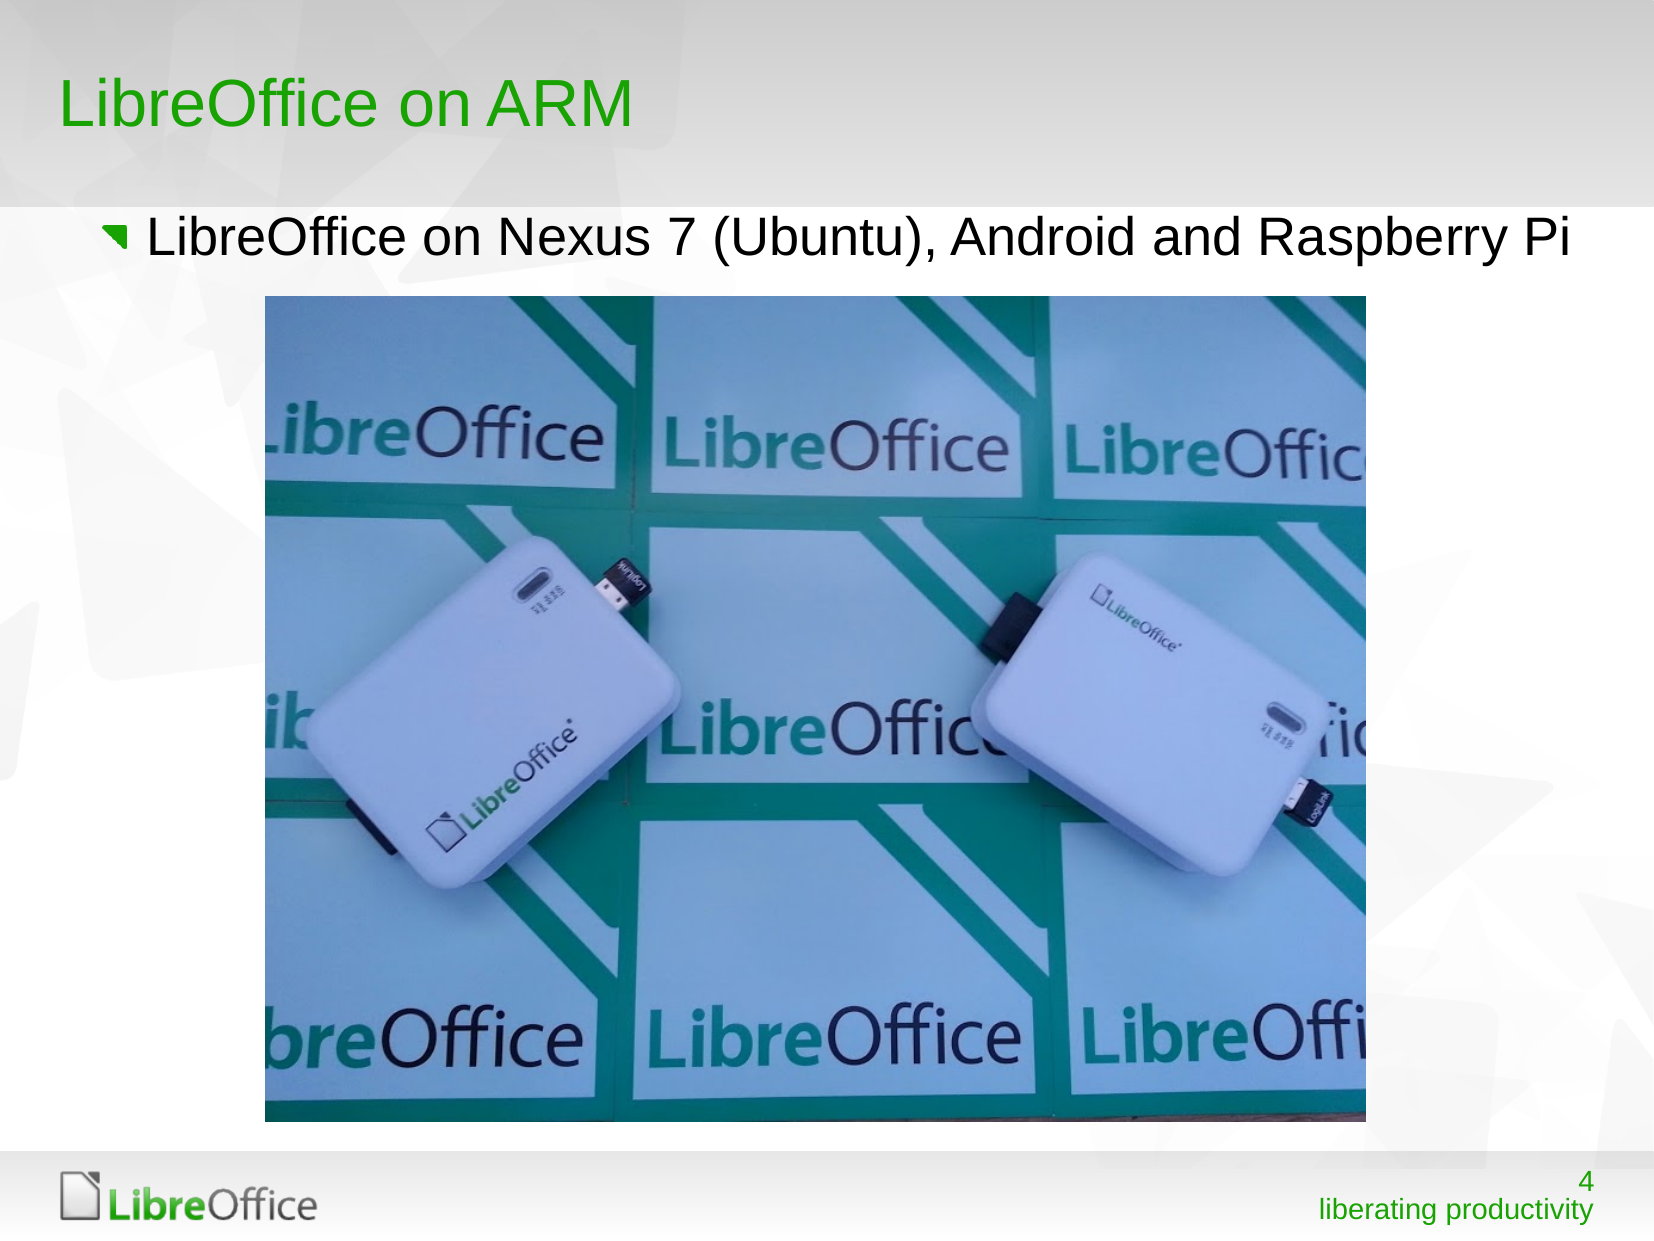

# LibreOffice on ARM
LibreOffice on Nexus 7 (Ubuntu), Android and Raspberry Pi
4
liberating productivity